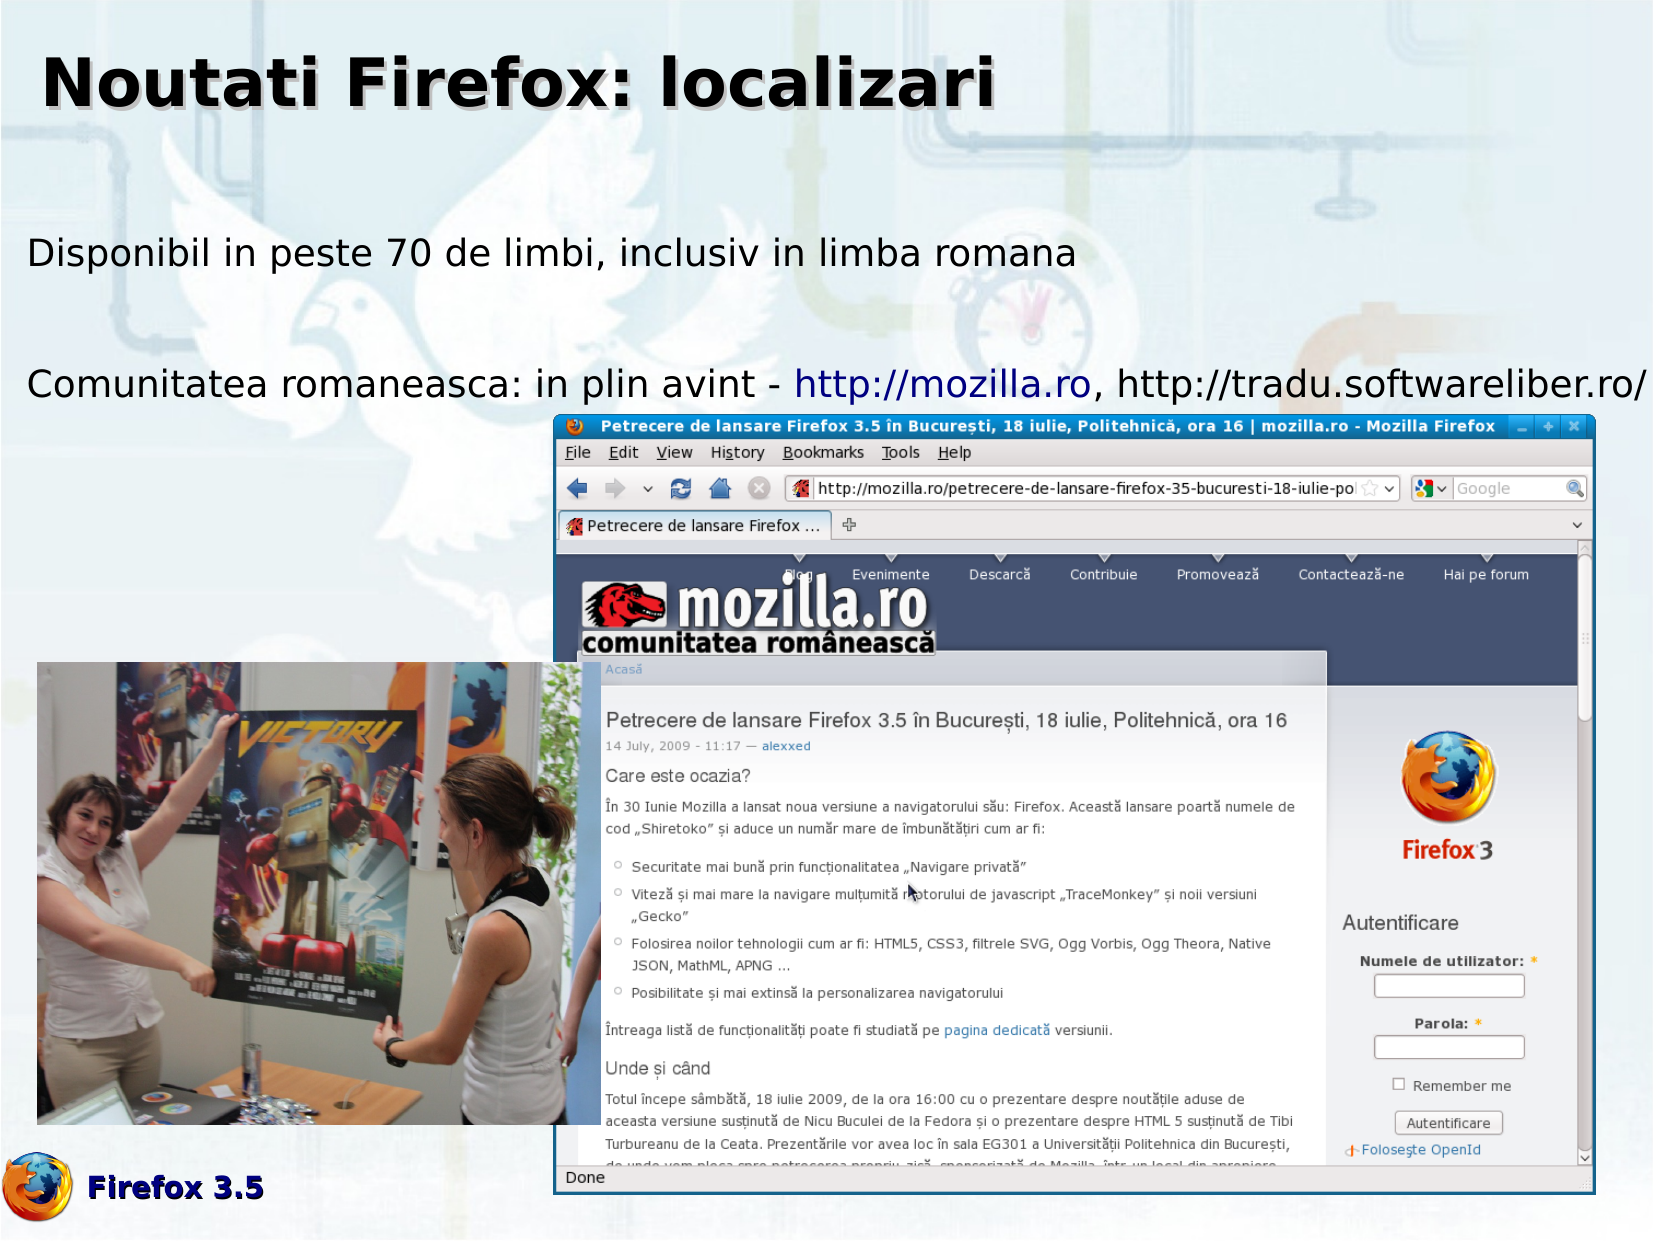

Noutati Firefox: localizari
Disponibil in peste 70 de limbi, inclusiv in limba romana
Comunitatea romaneasca: in plin avint - http://mozilla.ro, http://tradu.softwareliber.ro/
Firefox 3.5